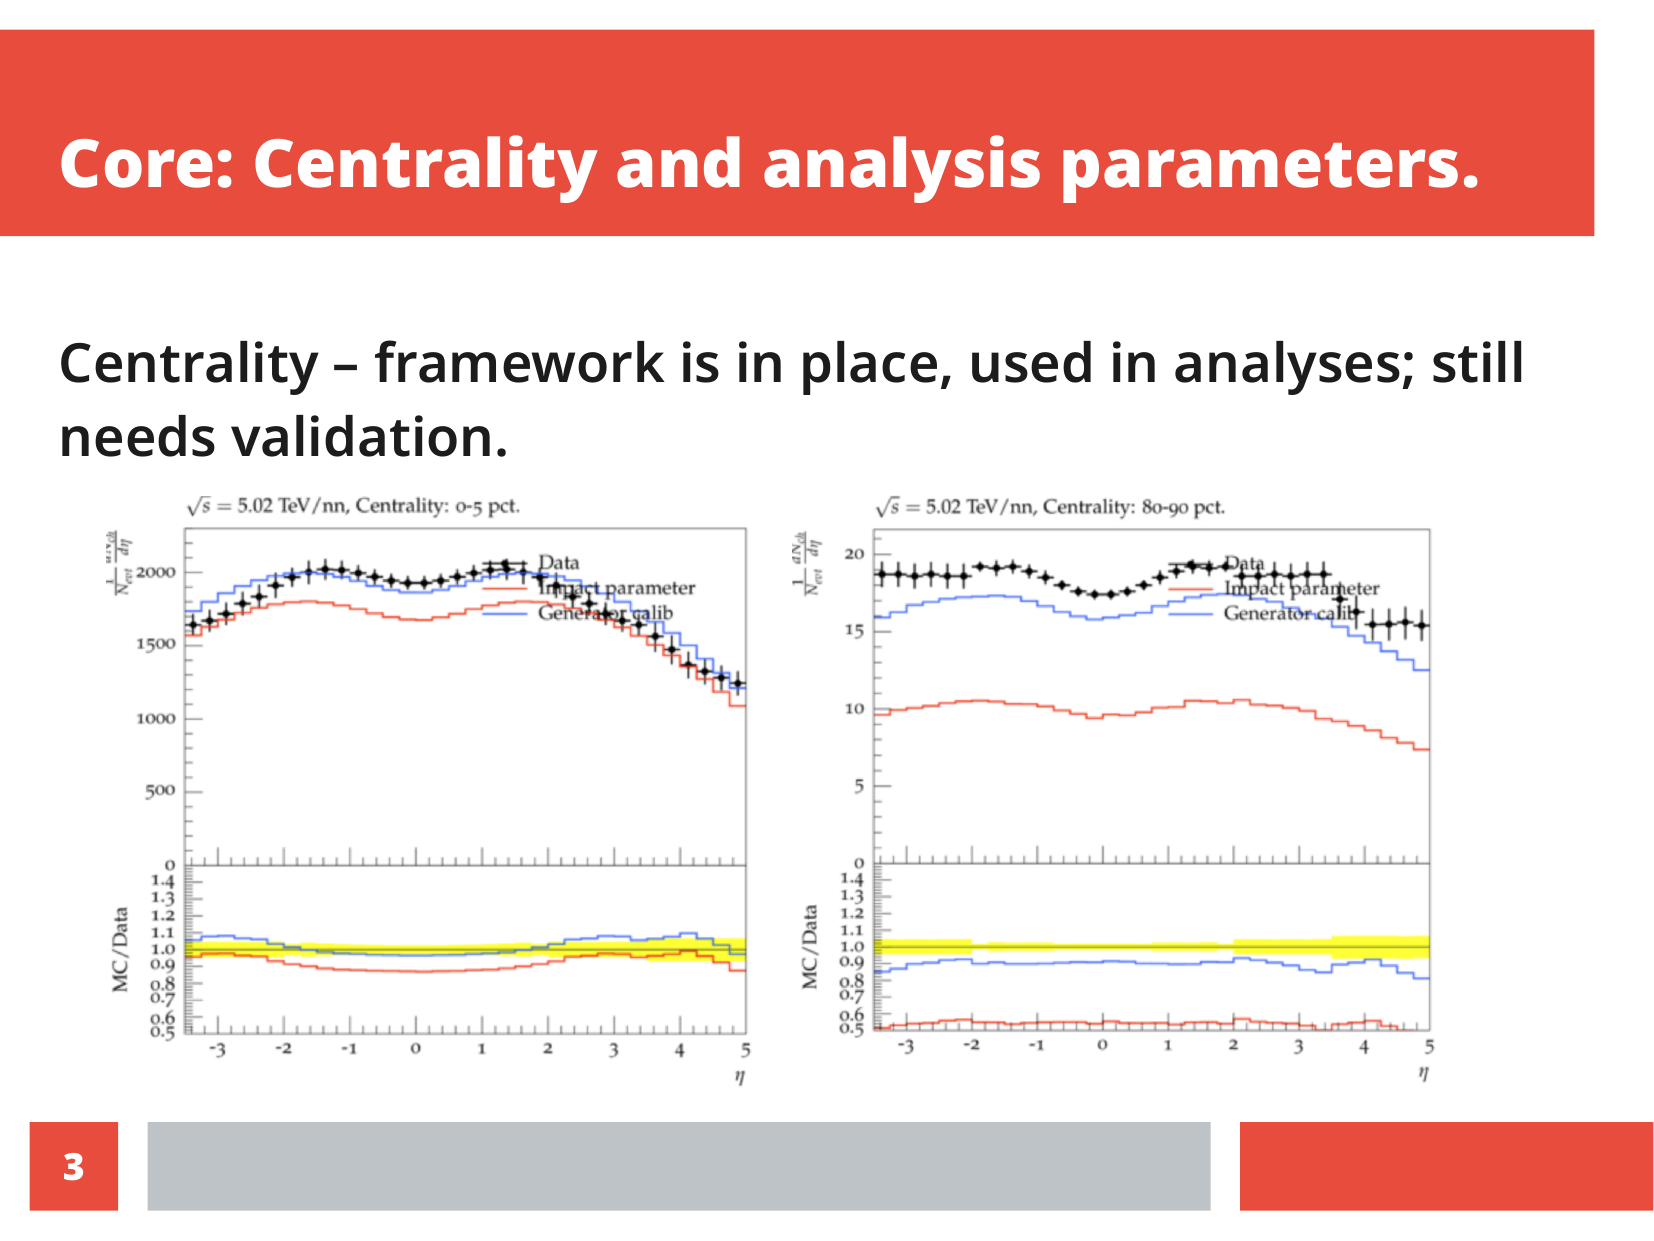

# Core: Centrality and analysis parameters.
Centrality – framework is in place, used in analyses; still needs validation.
3